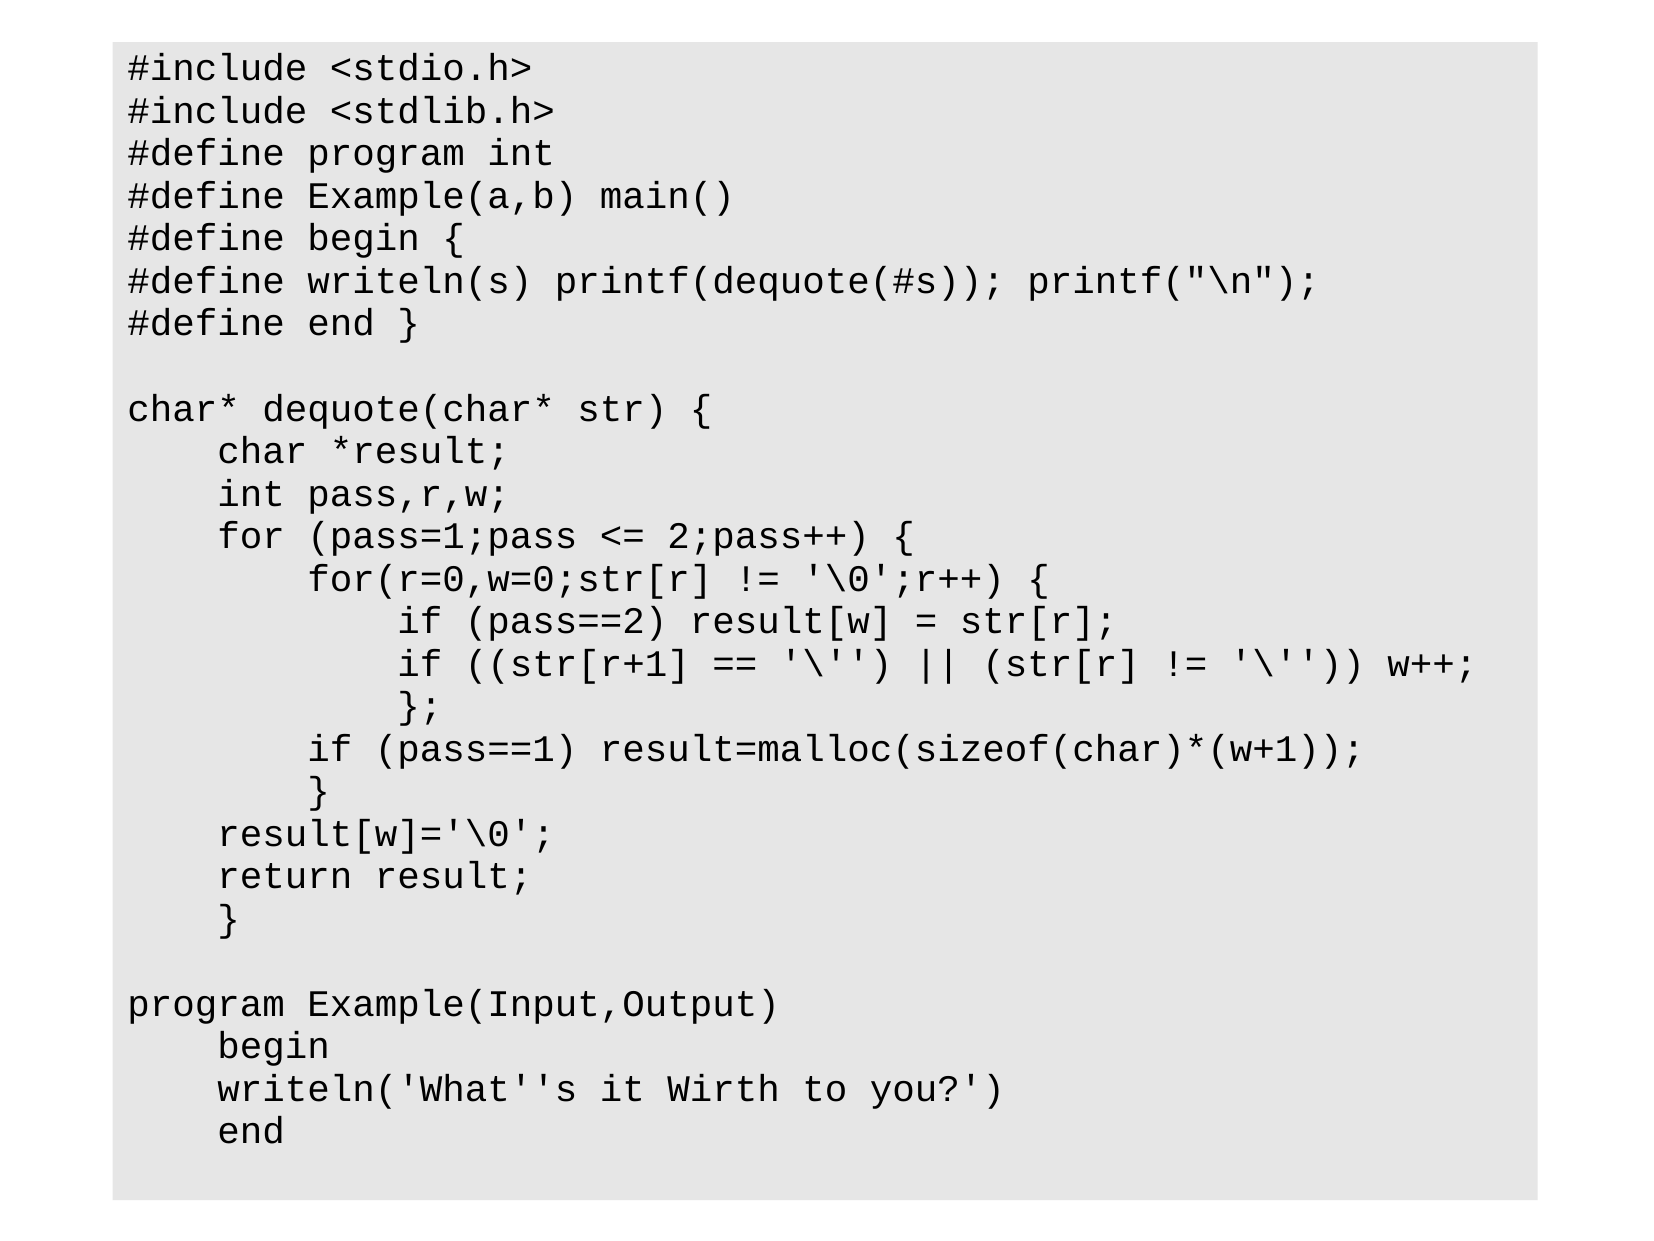

#include <stdio.h>
#include <stdlib.h>
#define program int
#define Example(a,b) main()
#define begin {
#define writeln(s) printf(dequote(#s)); printf("\n");
#define end }
char* dequote(char* str) {
 char *result;
 int pass,r,w;
 for (pass=1;pass <= 2;pass++) {
 for(r=0,w=0;str[r] != '\0';r++) {
 if (pass==2) result[w] = str[r];
 if ((str[r+1] == '\'') || (str[r] != '\'')) w++;
 };
 if (pass==1) result=malloc(sizeof(char)*(w+1));
 }
 result[w]='\0';
 return result;
 }
program Example(Input,Output)
 begin
 writeln('What''s it Wirth to you?')
 end